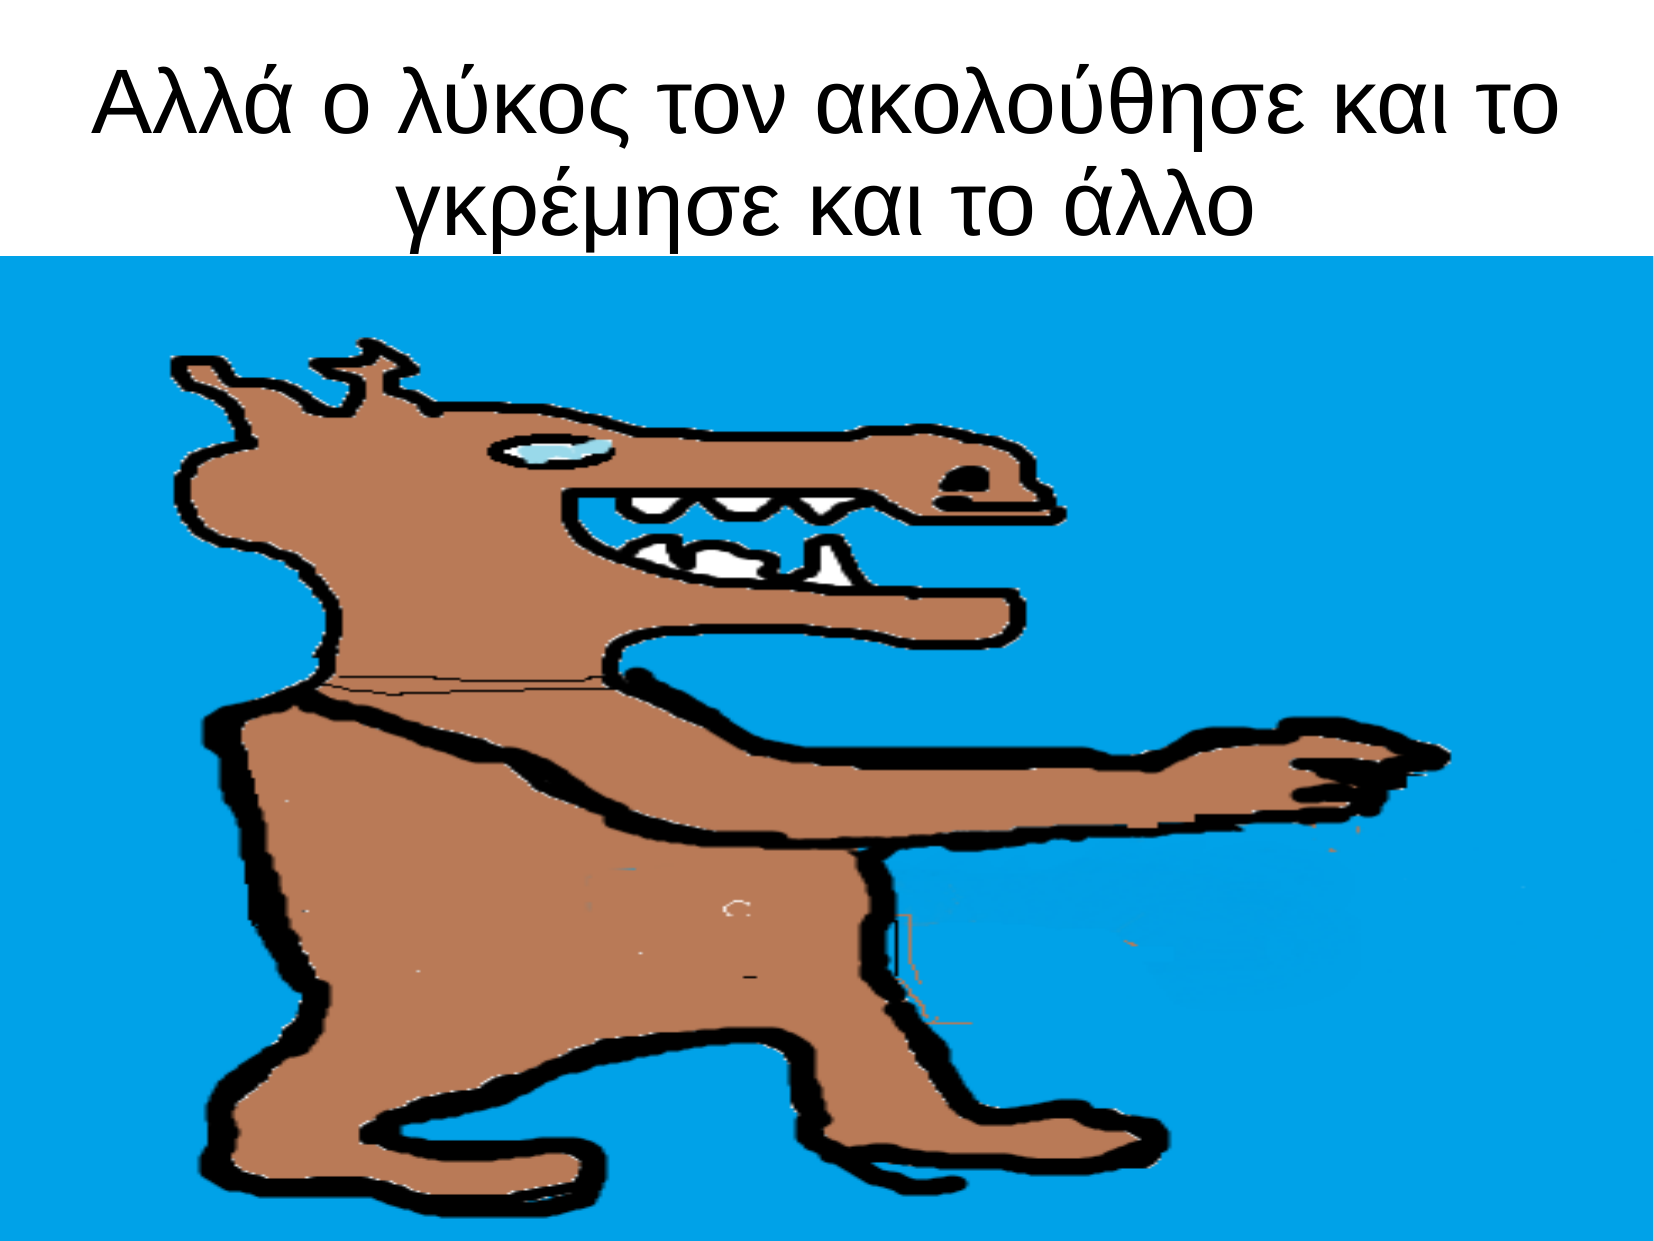

# Αλλά ο λύκος τον ακολούθησε και το γκρέμησε και το άλλο